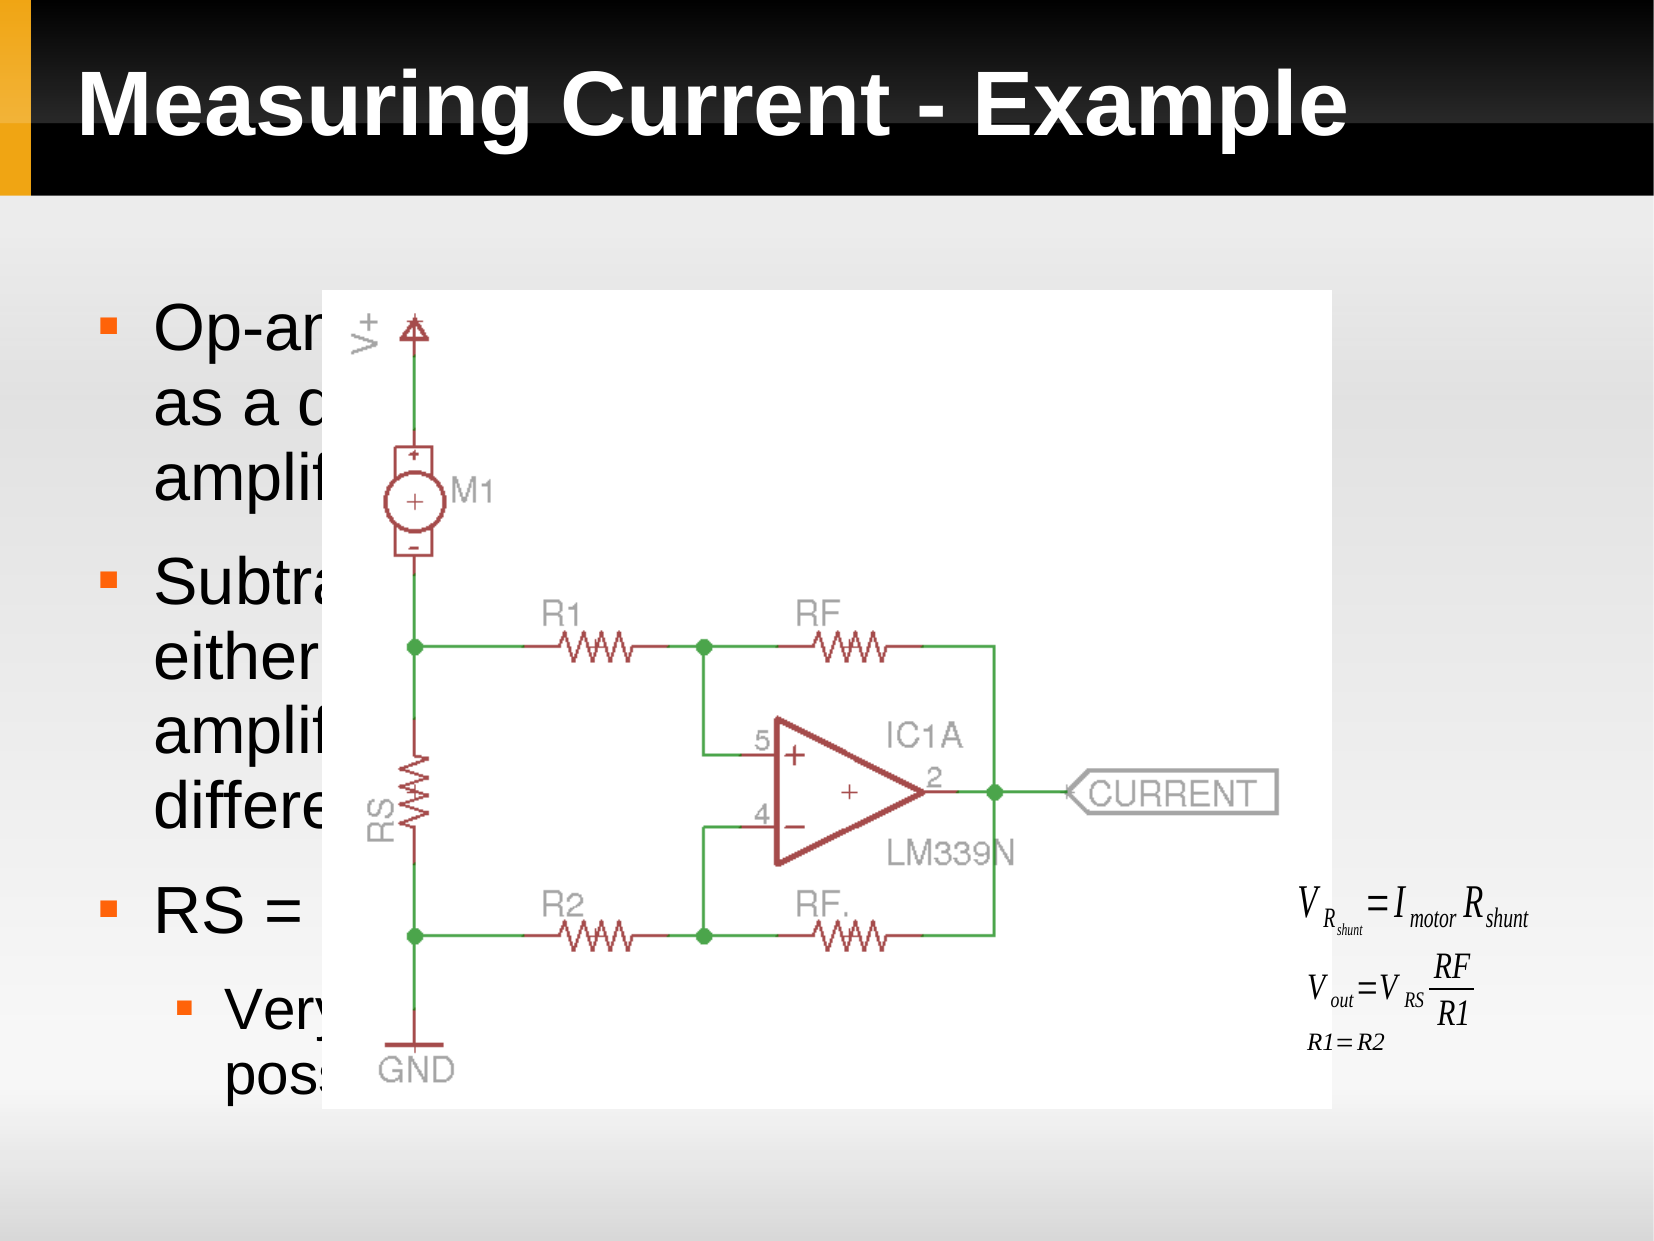

# Measuring Current - Example
Op-amp configured as a differential amplifier
Subtracts voltage at either side of Rs and amplifies the difference
RS = shunt resistance
Very low value, possibly high wattage!